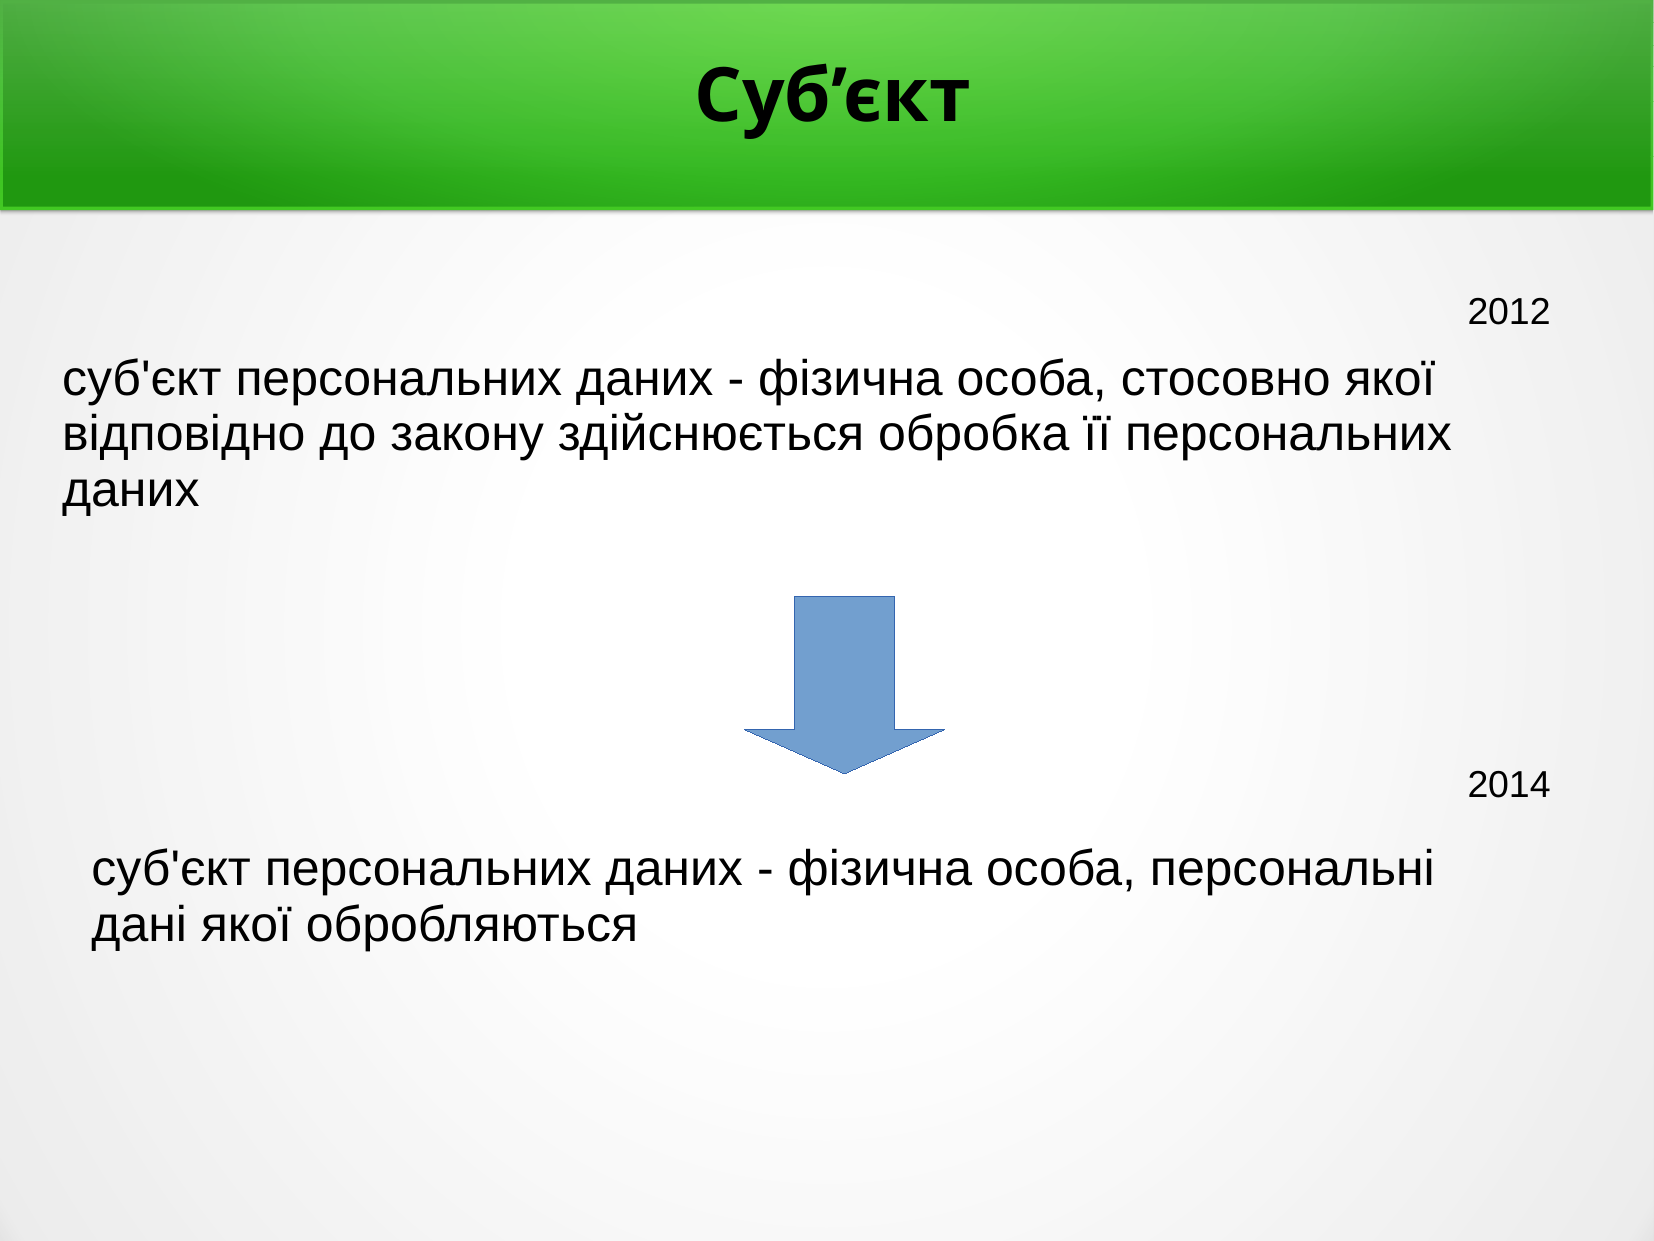

Суб’єкт
2012
суб'єкт персональних даних - фізична особа, стосовно якої відповідно до закону здійснюється обробка її персональних даних
2014
суб'єкт персональних даних - фізична особа, персональні дані якої обробляються